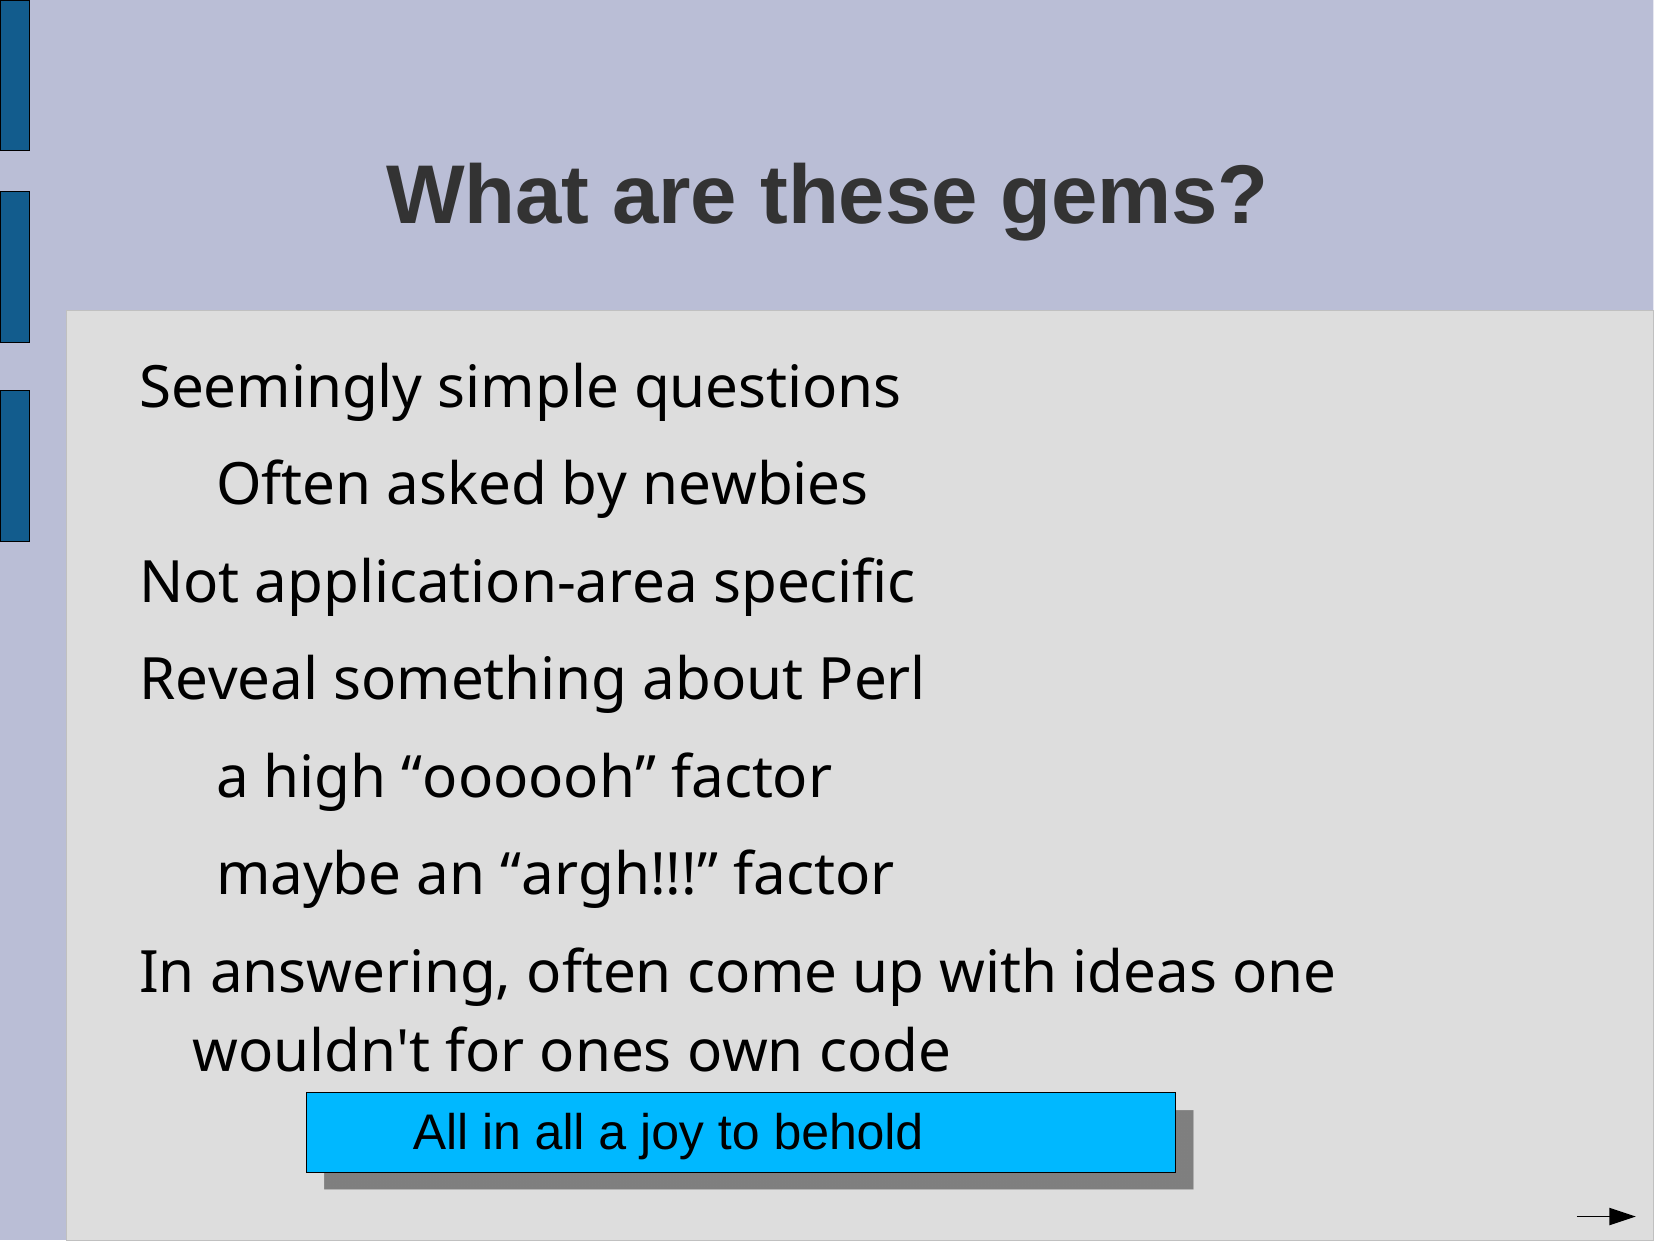

# What are these gems?
Seemingly simple questions
Often asked by newbies
Not application-area specific
Reveal something about Perl
a high “oooooh” factor
maybe an “argh!!!” factor
In answering, often come up with ideas one wouldn't for ones own code
All in all a joy to behold